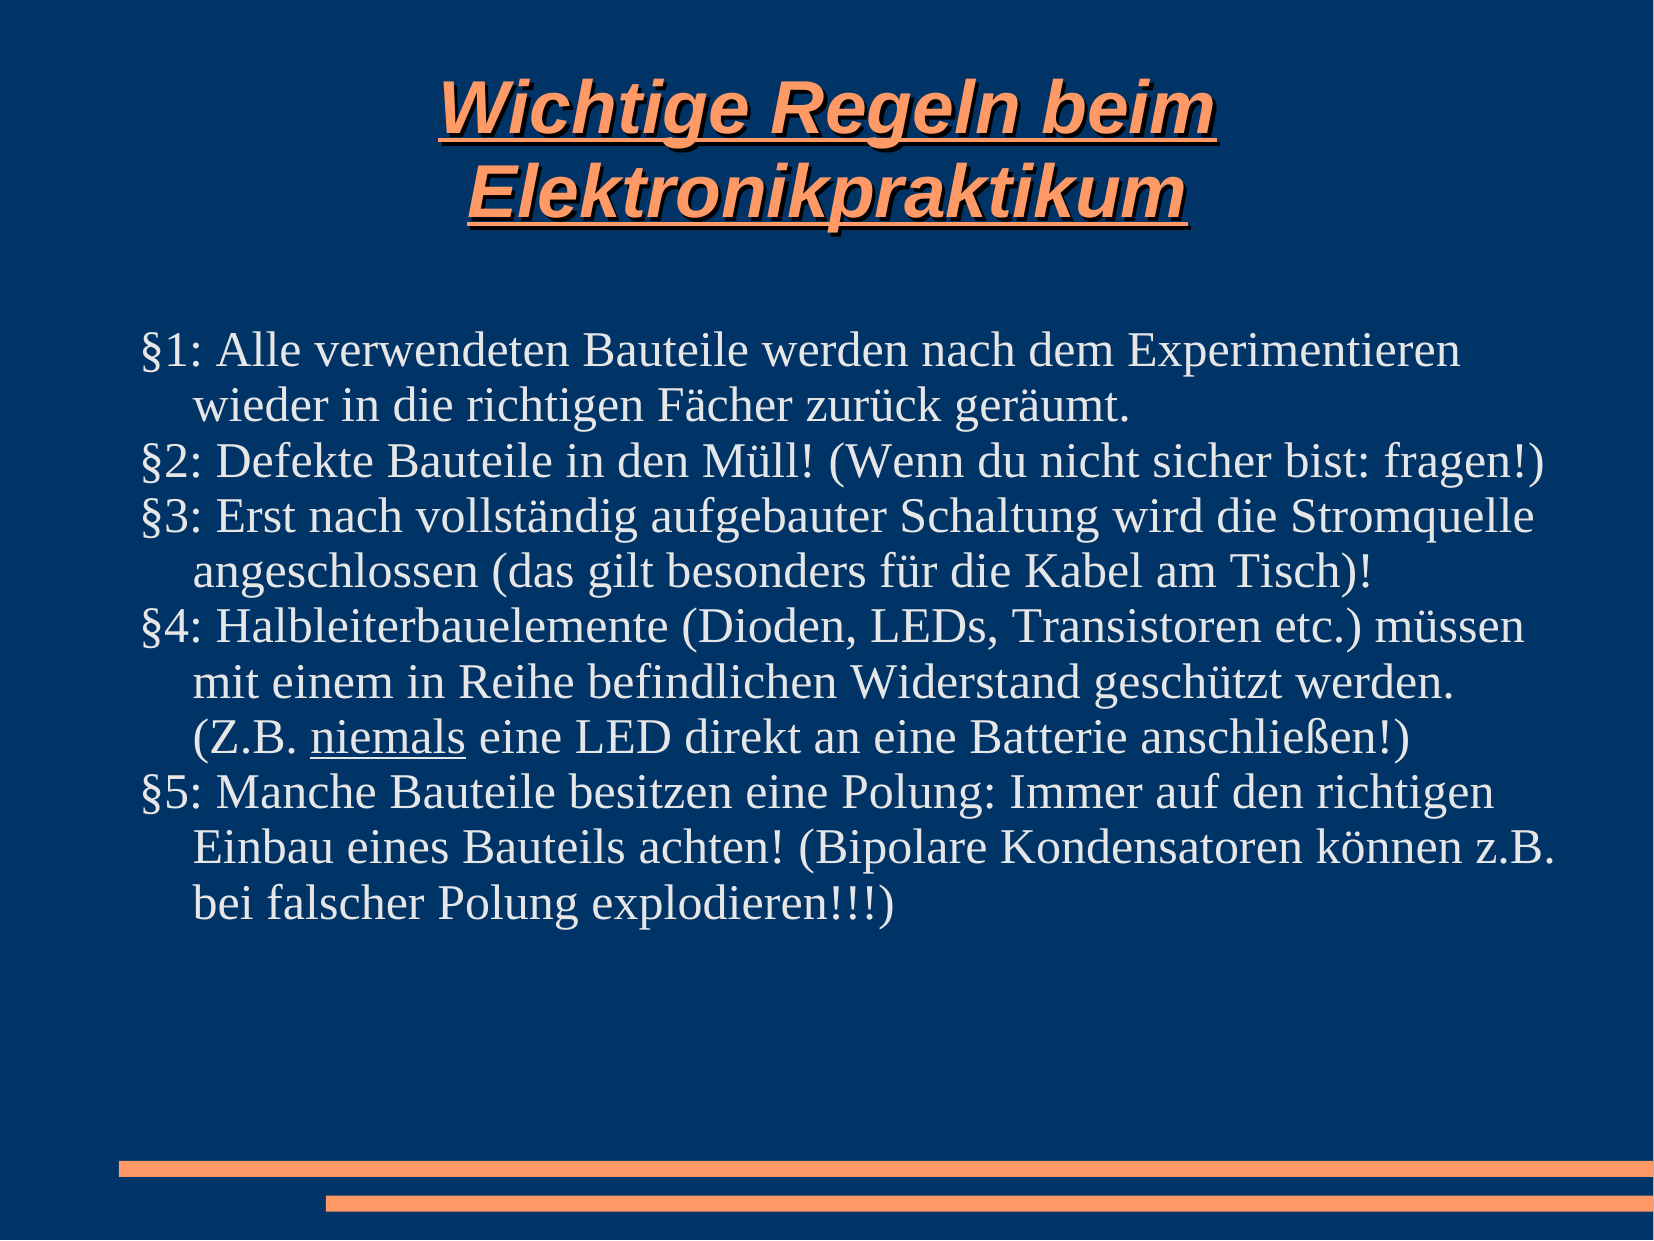

# Wichtige Regeln beim Elektronikpraktikum
§1: Alle verwendeten Bauteile werden nach dem Experimentieren wieder in die richtigen Fächer zurück geräumt.
§2: Defekte Bauteile in den Müll! (Wenn du nicht sicher bist: fragen!)
§3: Erst nach vollständig aufgebauter Schaltung wird die Stromquelle angeschlossen (das gilt besonders für die Kabel am Tisch)!
§4: Halbleiterbauelemente (Dioden, LEDs, Transistoren etc.) müssen mit einem in Reihe befindlichen Widerstand geschützt werden. (Z.B. niemals eine LED direkt an eine Batterie anschließen!)
§5: Manche Bauteile besitzen eine Polung: Immer auf den richtigen Einbau eines Bauteils achten! (Bipolare Kondensatoren können z.B. bei falscher Polung explodieren!!!)